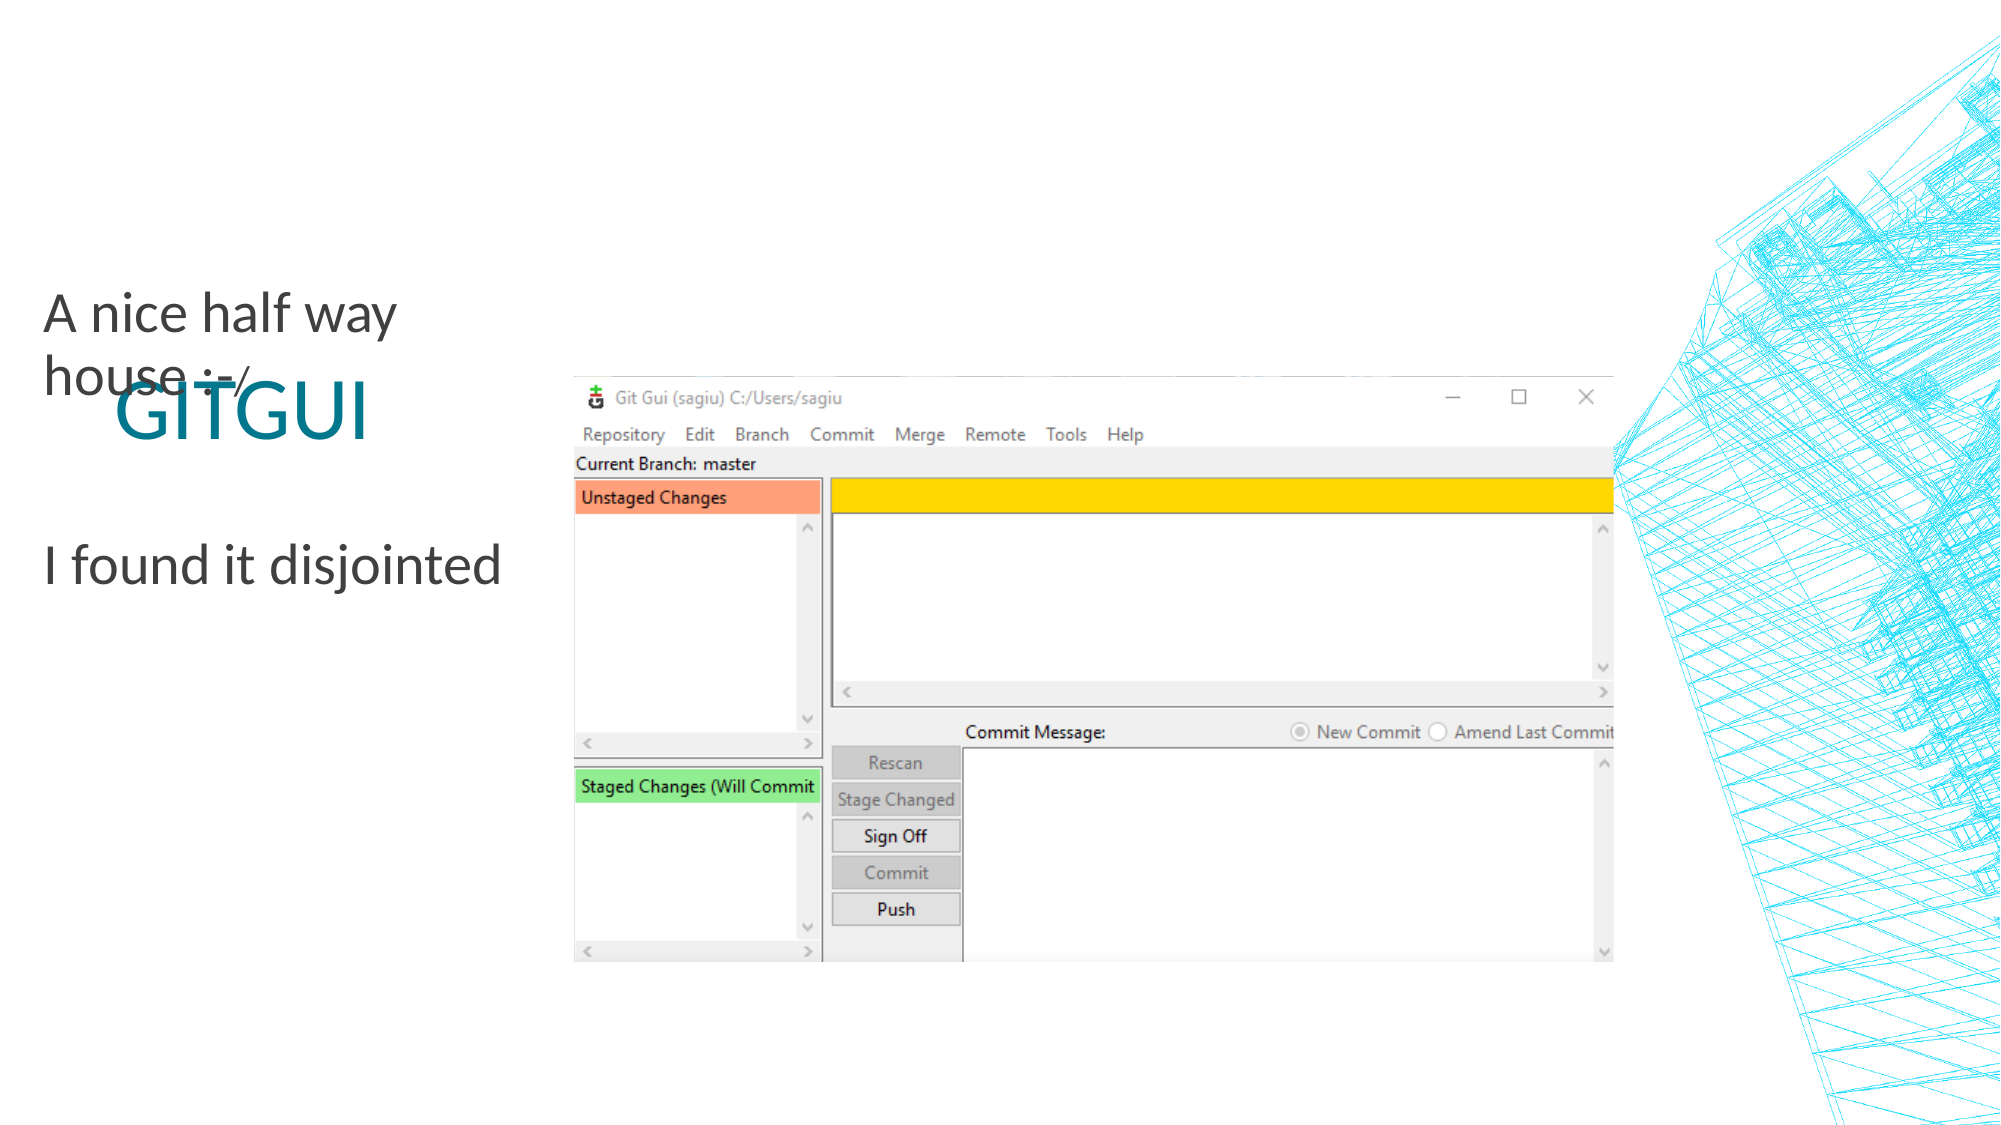

# GitGUI
A nice half way house :-/
I found it disjointed